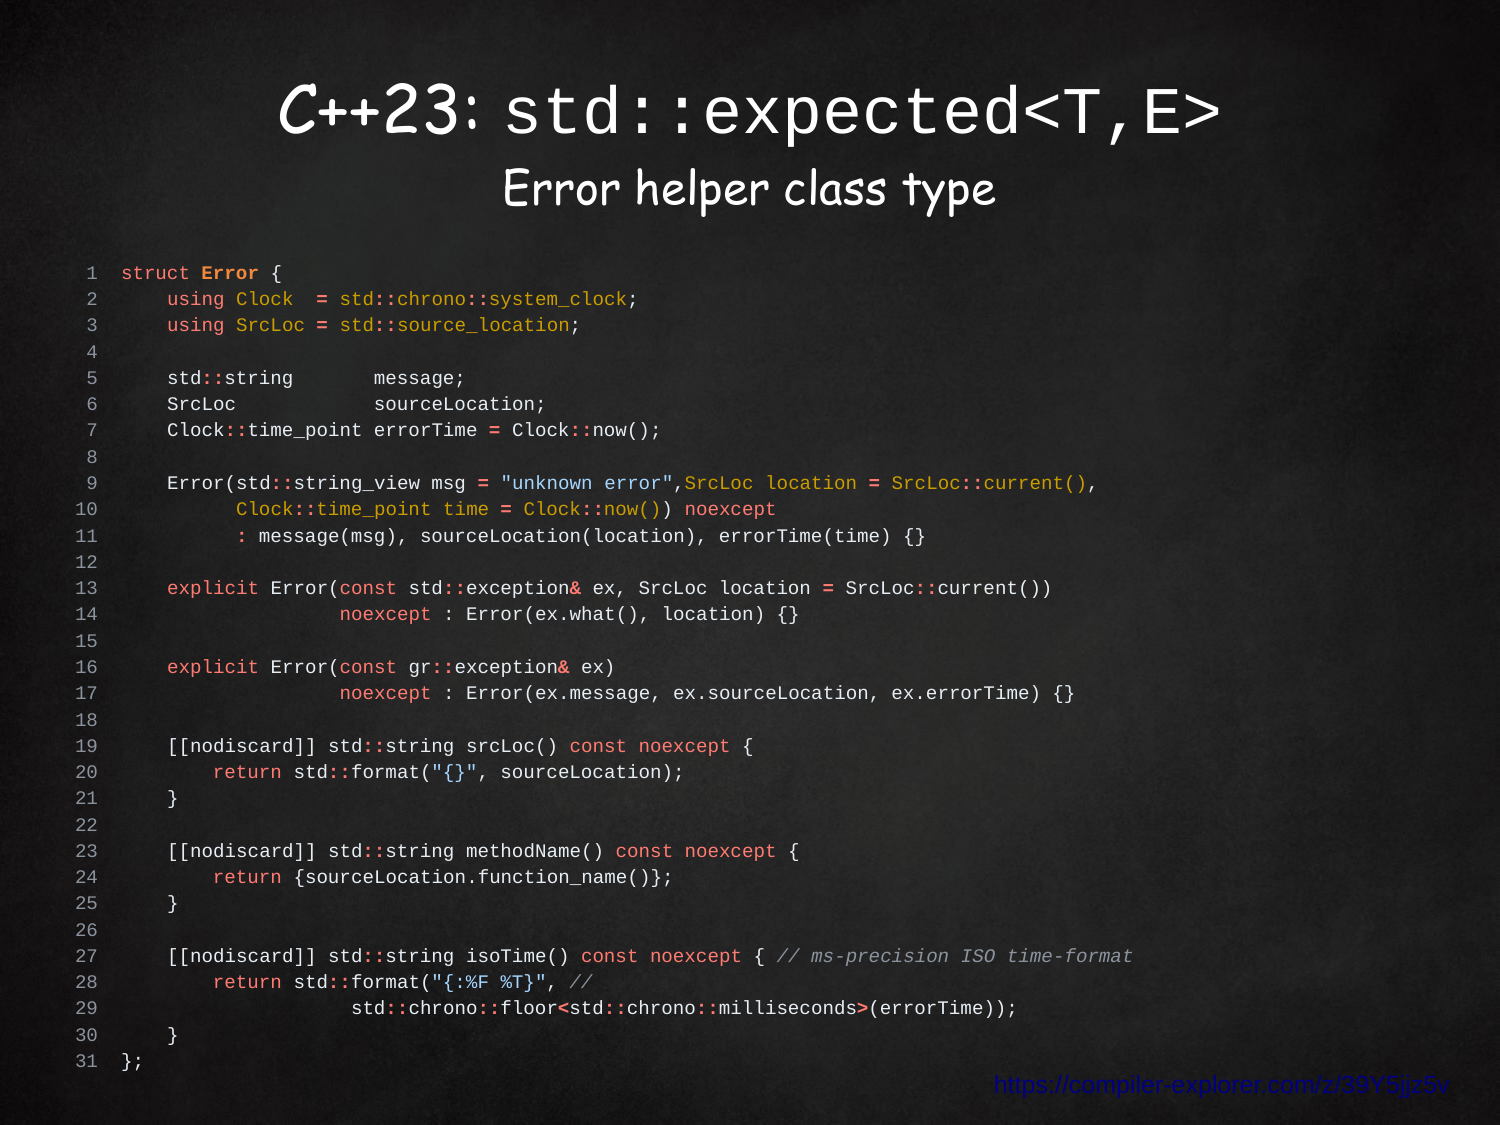

# C++23: std::expected<T,E> Error helper class type
 1 struct Error {
 2 using Clock = std::chrono::system_clock;
 3 using SrcLoc = std::source_location;
 4
 5 std::string message;
 6 SrcLoc sourceLocation;
 7 Clock::time_point errorTime = Clock::now();
 8
 9 Error(std::string_view msg = "unknown error",SrcLoc location = SrcLoc::current(),
10 Clock::time_point time = Clock::now()) noexcept
11 : message(msg), sourceLocation(location), errorTime(time) {}
12
13 explicit Error(const std::exception& ex, SrcLoc location = SrcLoc::current())
14 noexcept : Error(ex.what(), location) {}
15
16 explicit Error(const gr::exception& ex)
17 noexcept : Error(ex.message, ex.sourceLocation, ex.errorTime) {}
18
19 [[nodiscard]] std::string srcLoc() const noexcept {
20 return std::format("{}", sourceLocation);
21 }
22
23 [[nodiscard]] std::string methodName() const noexcept {
24 return {sourceLocation.function_name()};
25 }
26
27 [[nodiscard]] std::string isoTime() const noexcept { // ms-precision ISO time-format
28 return std::format("{:%F %T}", //
29 std::chrono::floor<std::chrono::milliseconds>(errorTime));
30 }
31 };
https://compiler-explorer.com/z/39Y5jjz5v